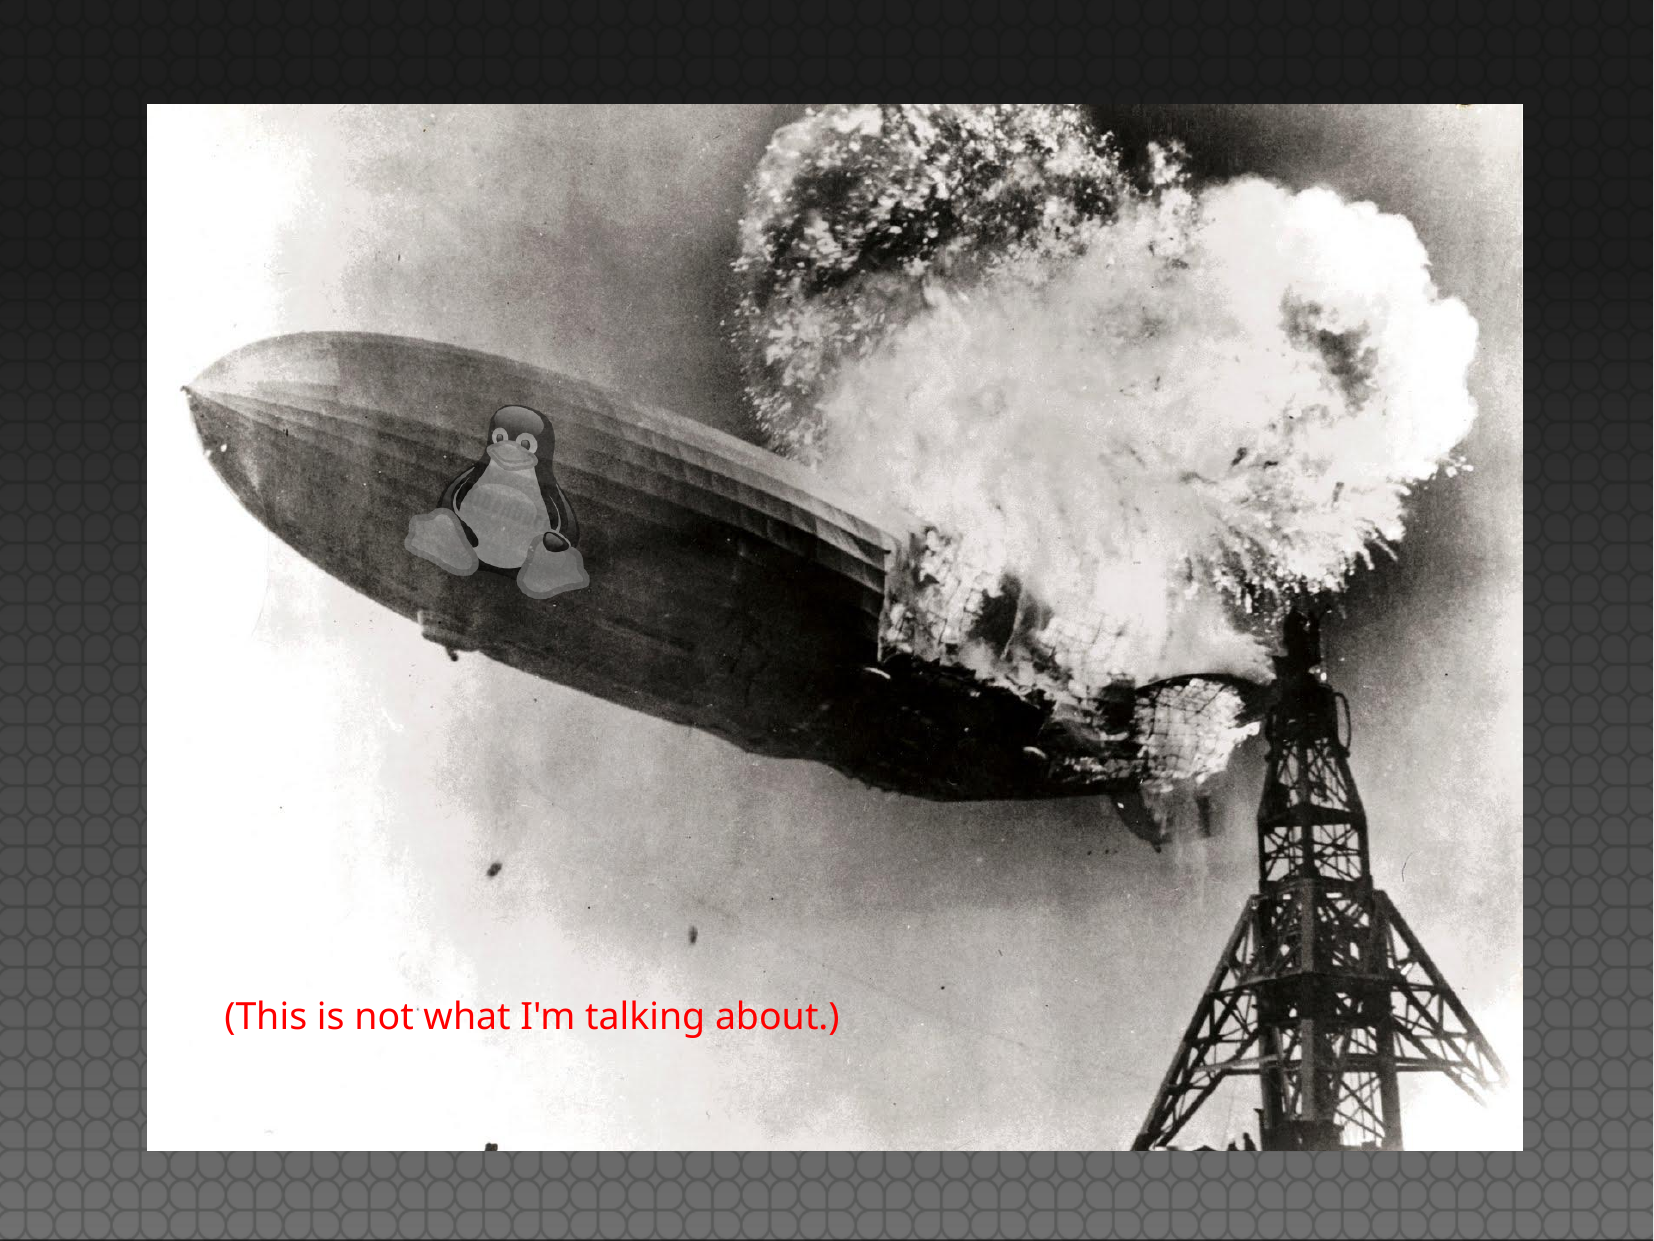

(This is not what I'm talking about.)